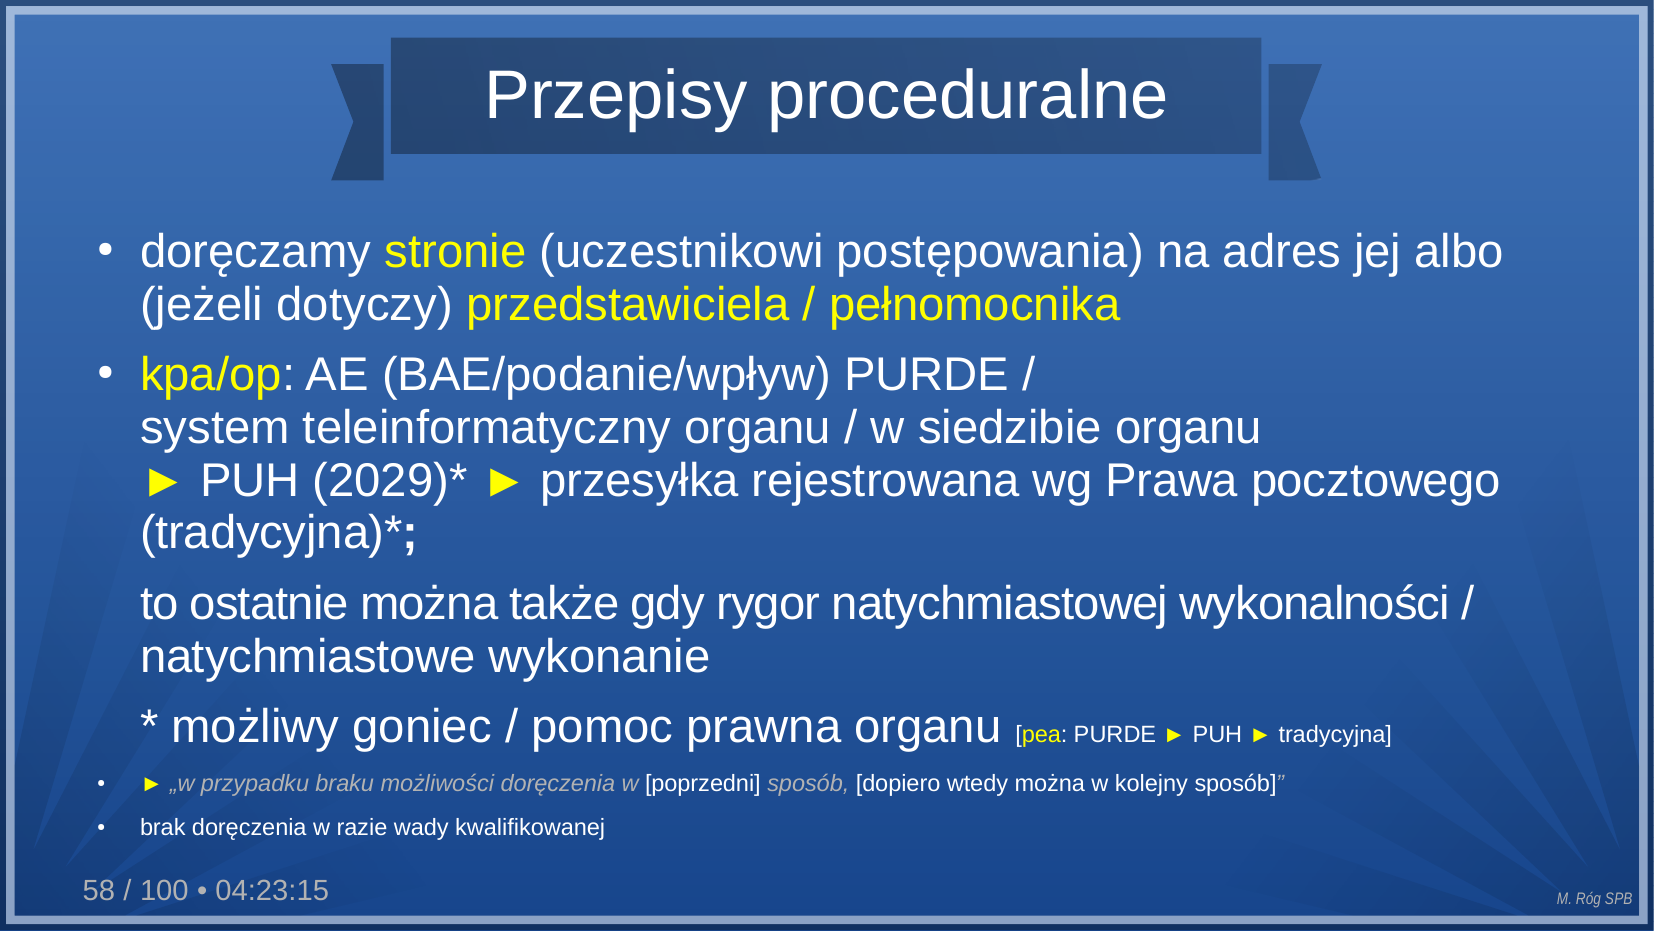

Przepisy proceduralne
# doręczamy stronie (uczestnikowi postępowania) na adres jej albo (jeżeli dotyczy) przedstawiciela / pełnomocnika
kpa/op: AE (BAE/podanie/wpływ) PURDE / system teleinformatyczny organu / w siedzibie organu ► PUH (2029)* ► przesyłka rejestrowana wg Prawa pocztowego (tradycyjna)*;
to ostatnie można także gdy rygor natychmiastowej wykonalności / natychmiastowe wykonanie
* możliwy goniec / pomoc prawna organu [pea: PURDE ► PUH ► tradycyjna]
► „w przypadku braku możliwości doręczenia w [poprzedni] sposób, [dopiero wtedy można w kolejny sposób]”
brak doręczenia w razie wady kwalifikowanej